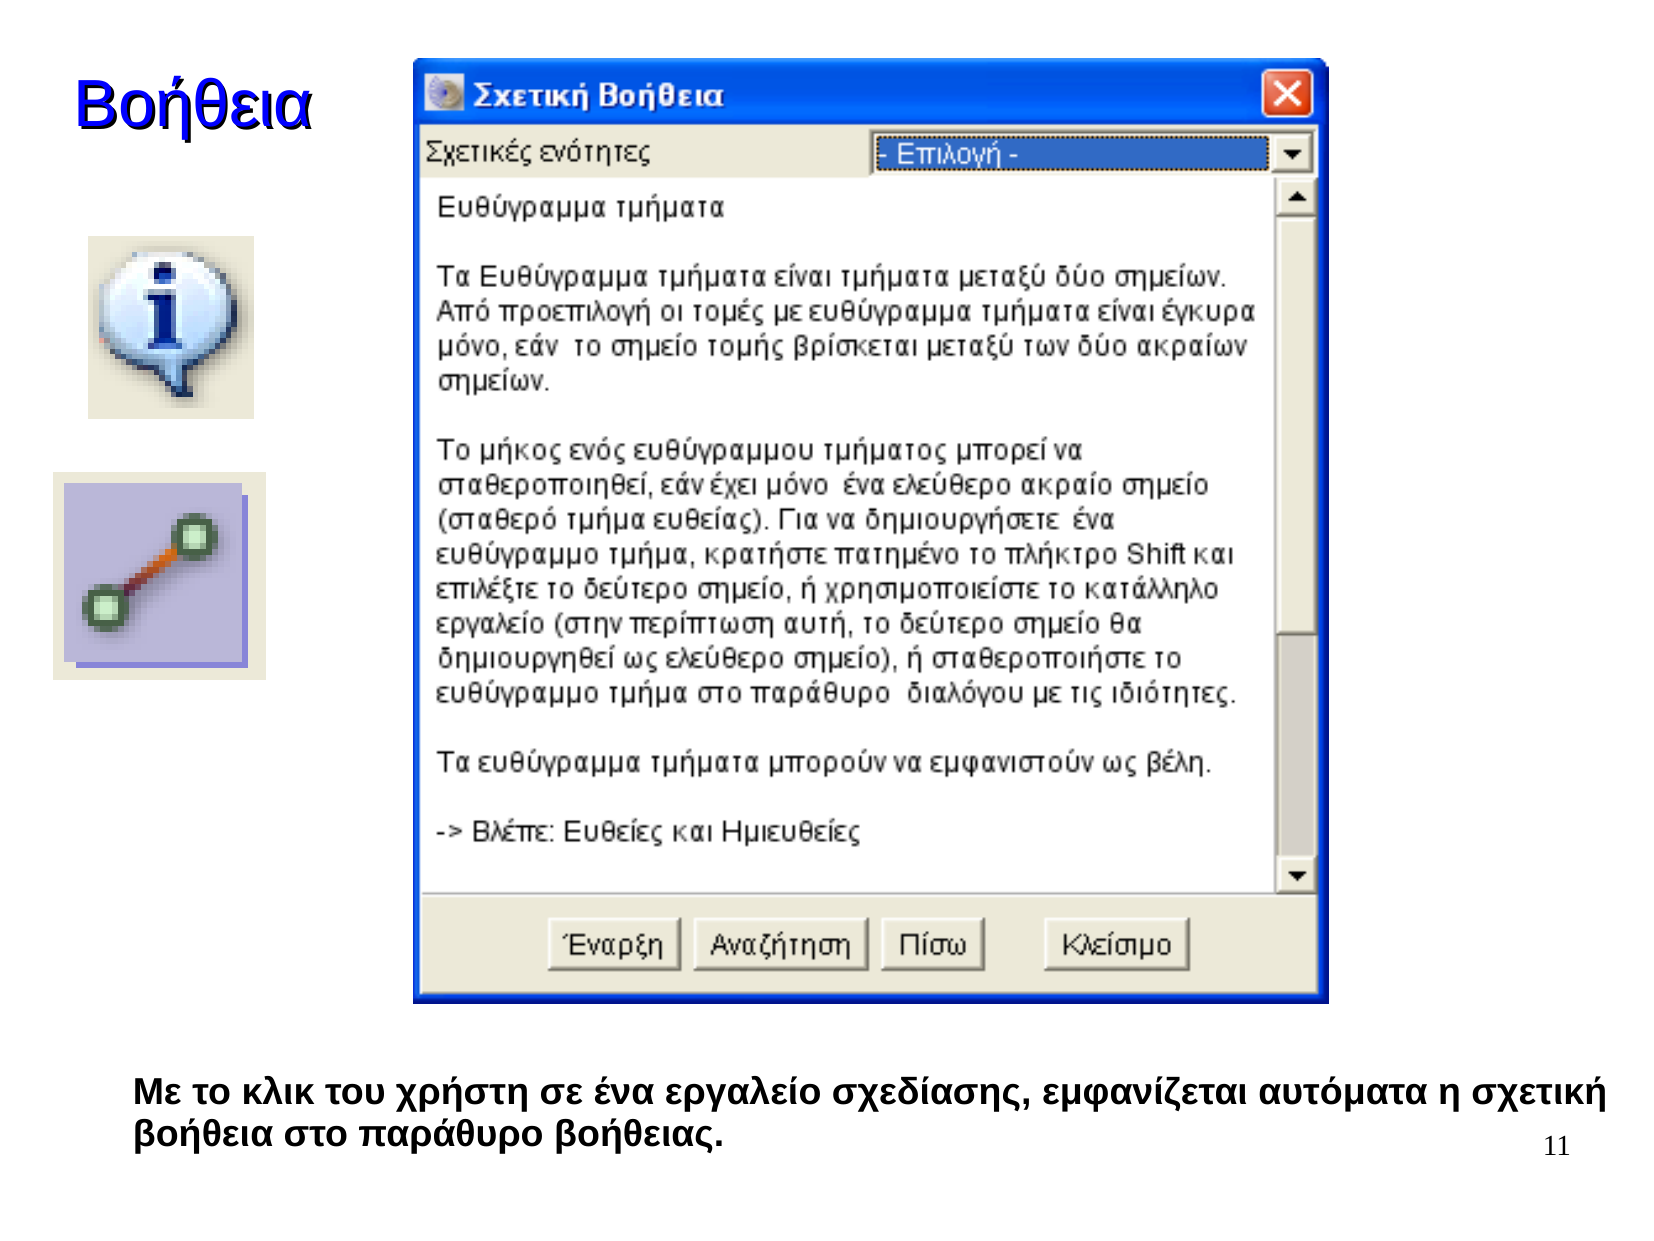

Βοήθεια
Με το κλικ του χρήστη σε ένα εργαλείο σχεδίασης, εμφανίζεται αυτόματα η σχετική
βοήθεια στο παράθυρο βοήθειας.
11